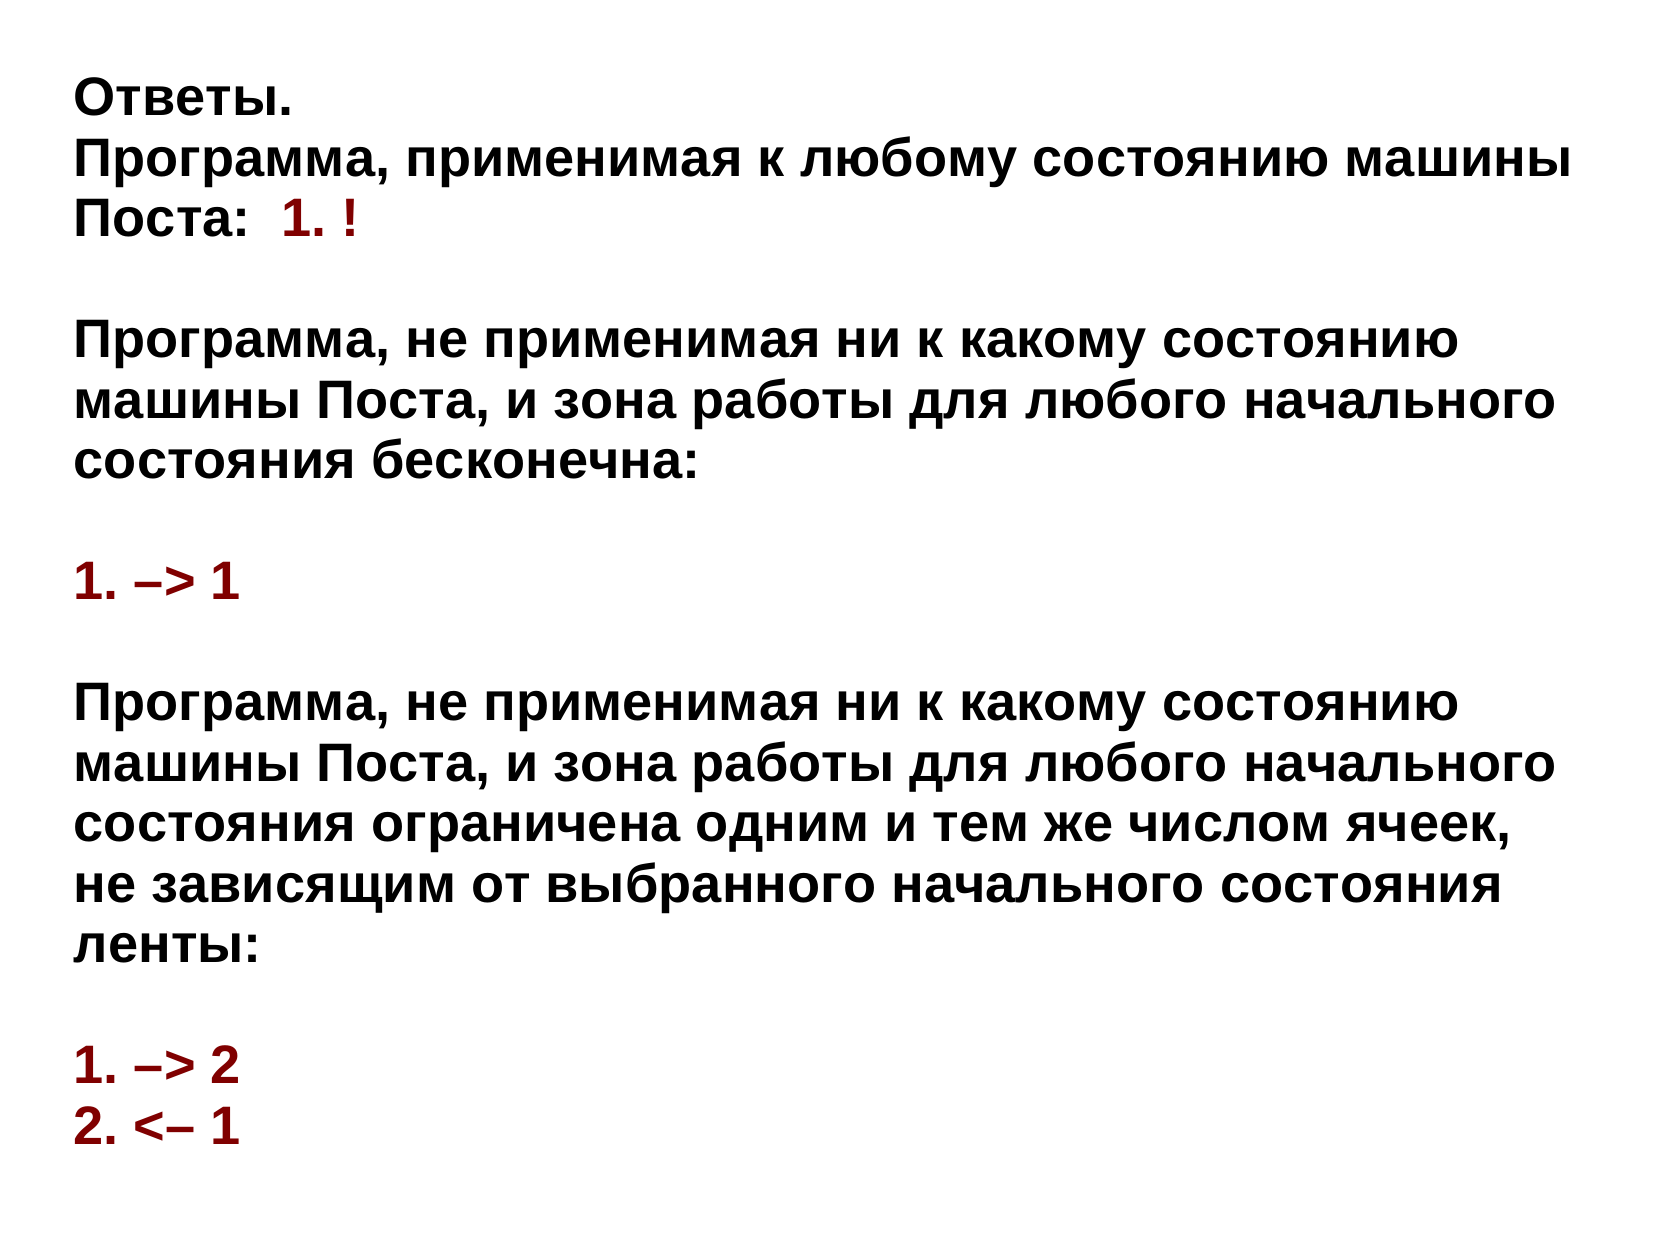

Ответы.
Программа, применимая к любому состоянию машины Поста: 1. !
Программа, не применимая ни к какому состоянию машины Поста, и зона работы для любого начального состояния бесконечна:
1. –> 1
Программа, не применимая ни к какому состоянию машины Поста, и зона работы для любого начального состояния ограничена одним и тем же числом ячеек, не зависящим от выбранного начального состояния ленты:
1. –> 2
2. <– 1